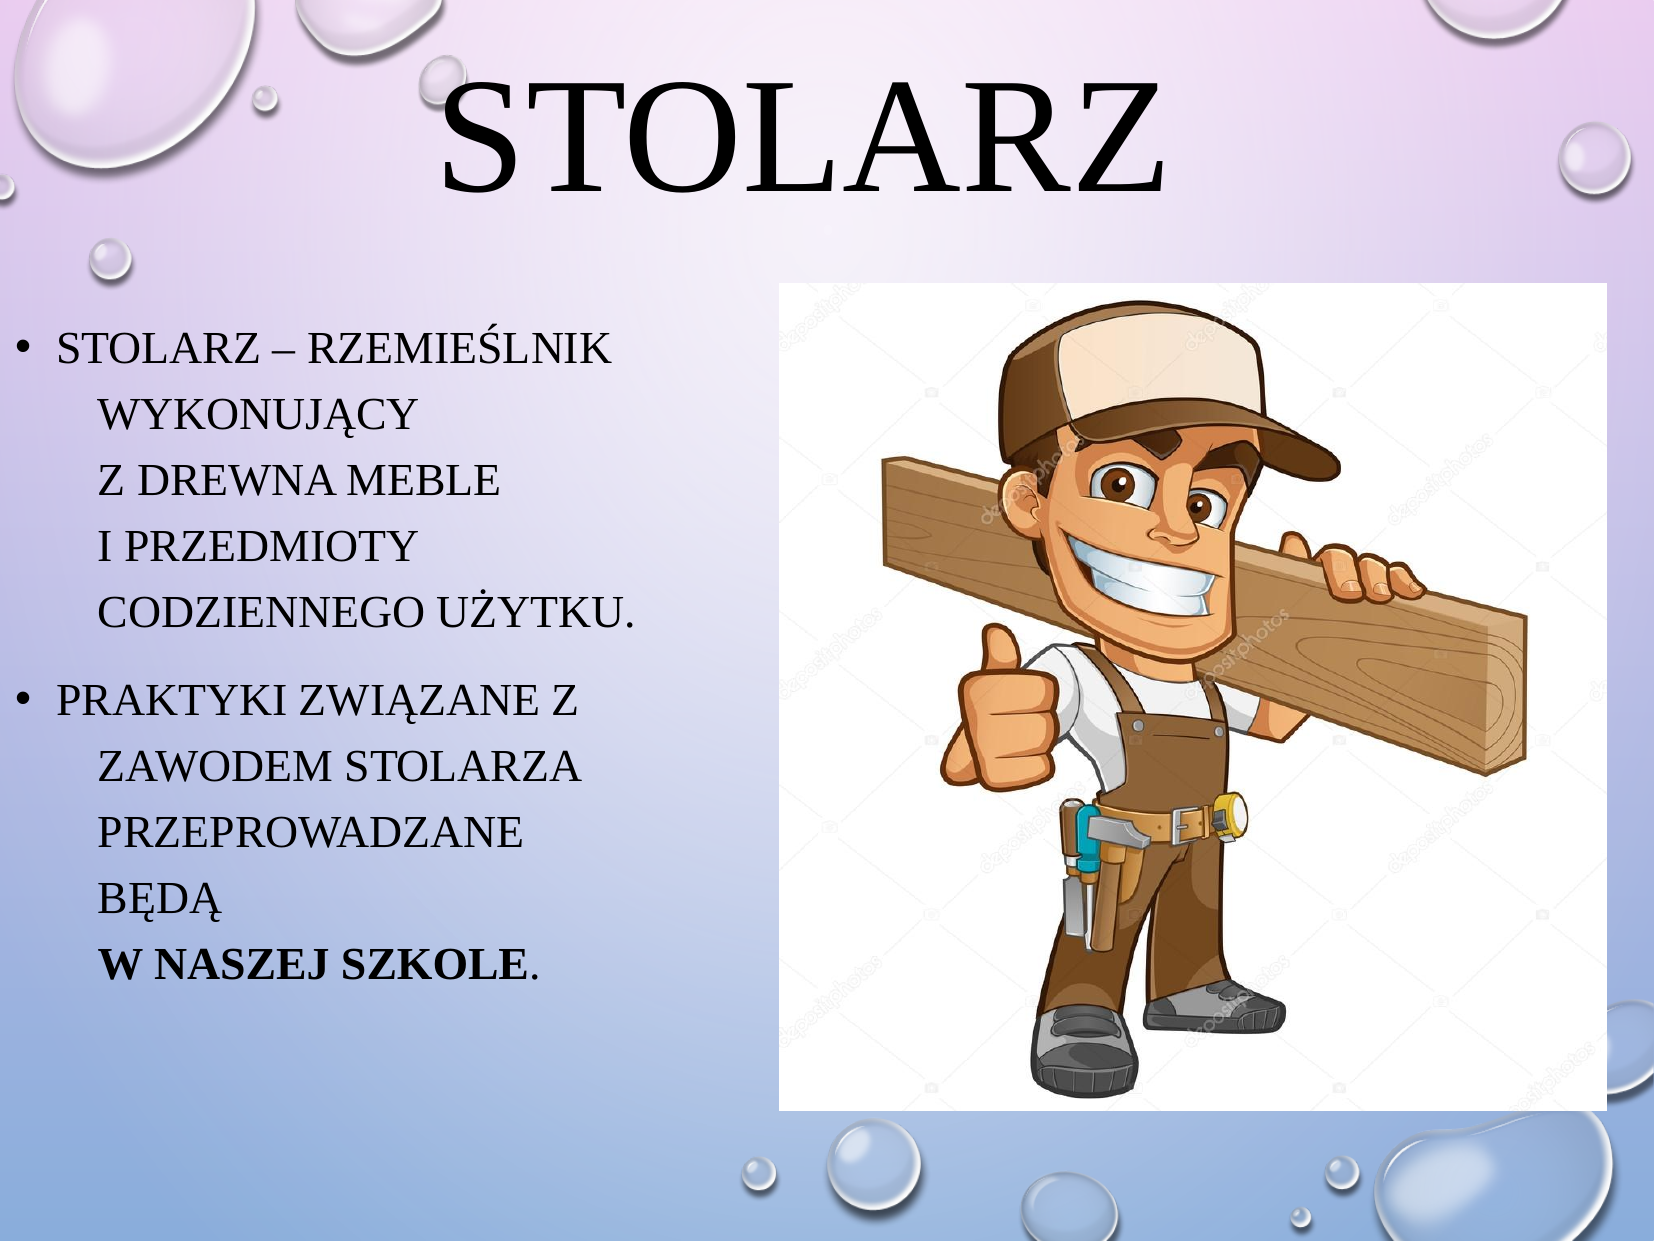

# Stolarz
Stolarz – rzemieślnik wykonujący
z drewna meble
i przedmioty codziennego użytku.
Praktyki związane z zawodem stolarza przeprowadzane będą
w naszej szkole.